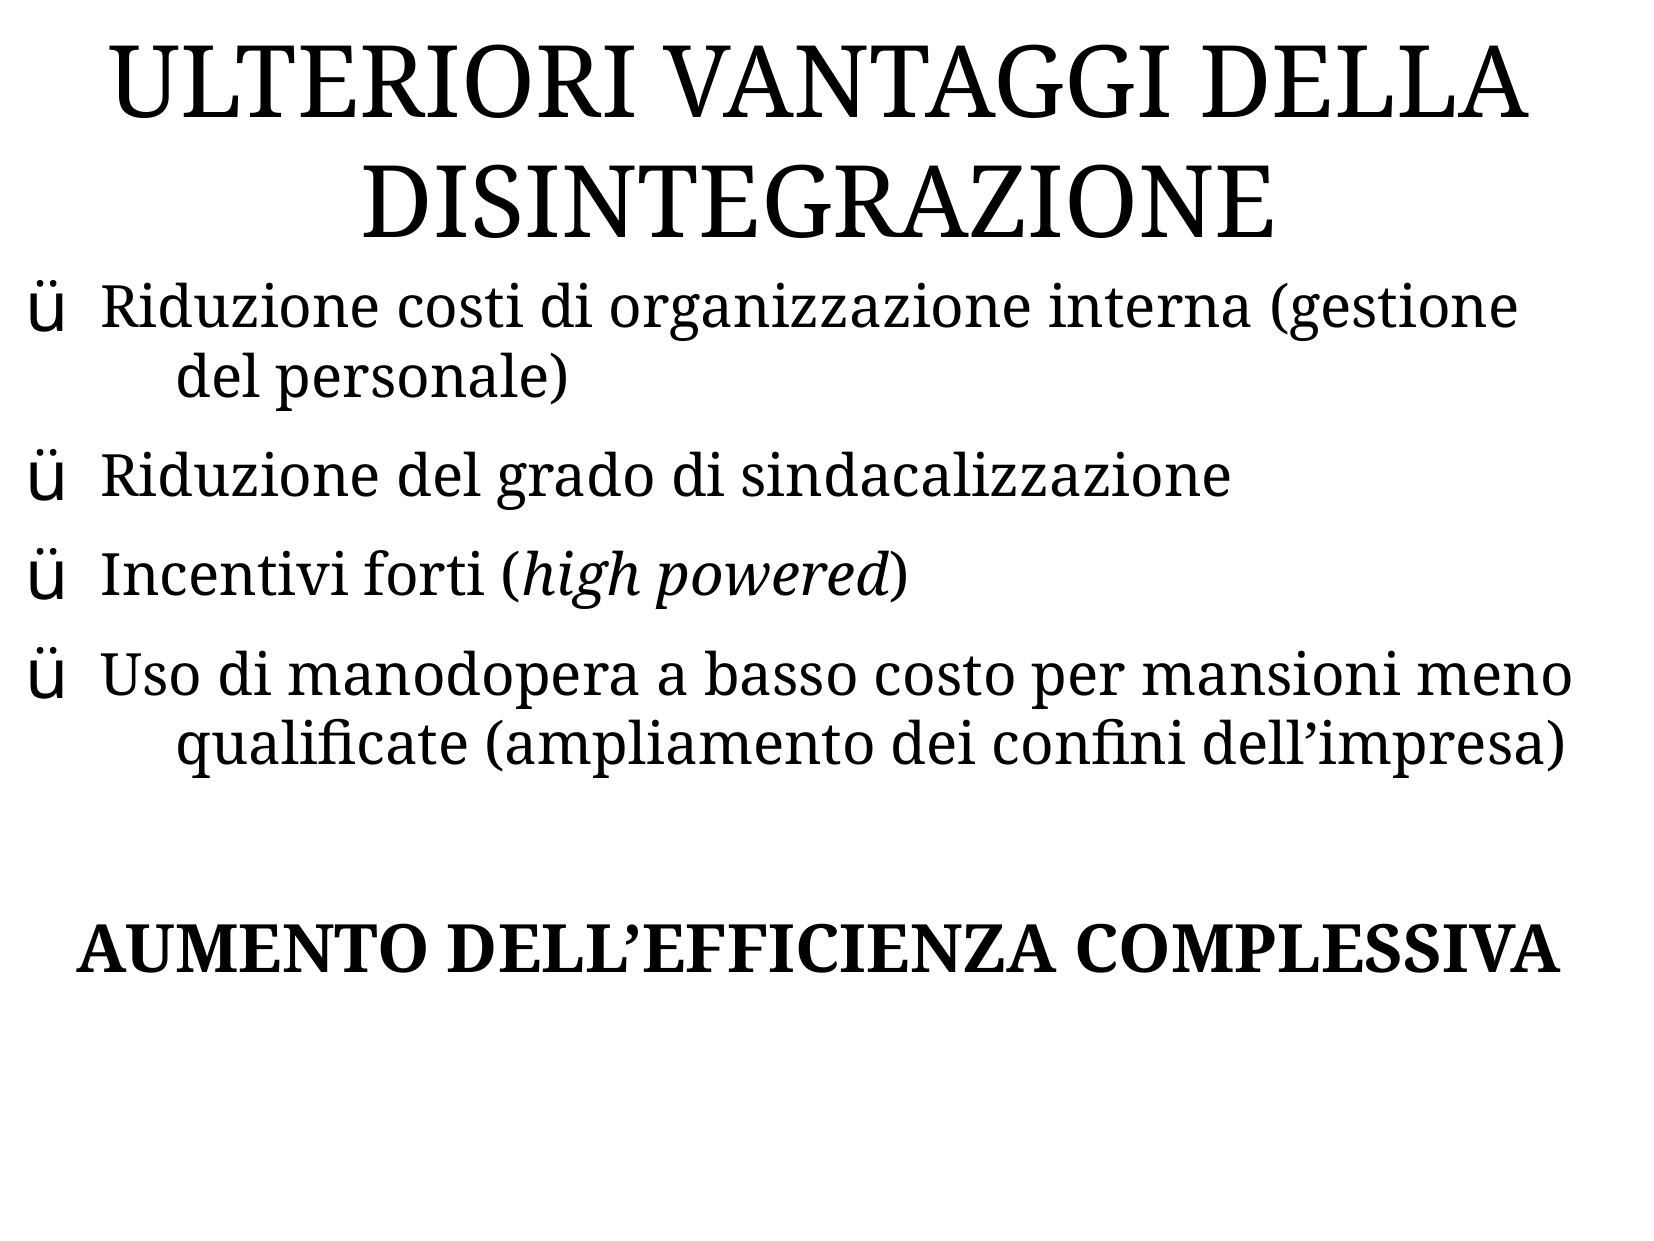

# ULTERIORI VANTAGGI DELLA DISINTEGRAZIONE
Riduzione costi di organizzazione interna (gestione del personale)
Riduzione del grado di sindacalizzazione
Incentivi forti (high powered)
Uso di manodopera a basso costo per mansioni meno qualificate (ampliamento dei confini dell’impresa)
AUMENTO DELL’EFFICIENZA COMPLESSIVA